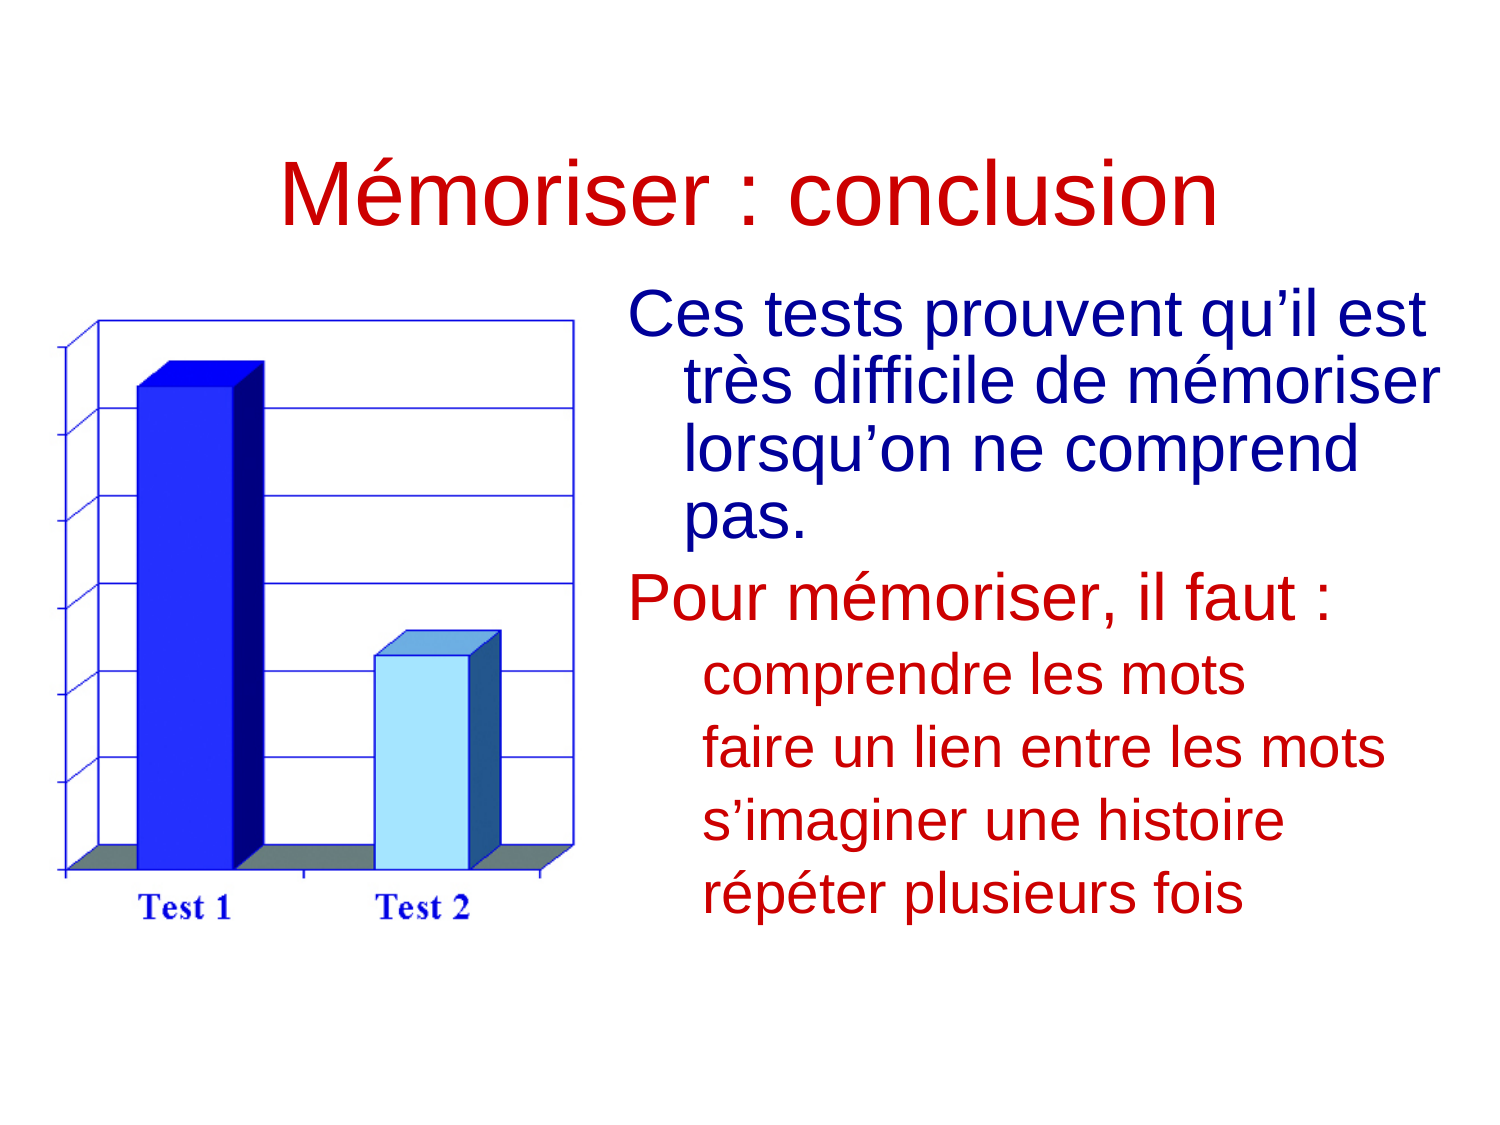

# Mémoriser : conclusion
Ces tests prouvent qu’il est très difficile de mémoriser lorsqu’on ne comprend pas.
Pour mémoriser, il faut :
comprendre les mots
faire un lien entre les mots
s’imaginer une histoire
répéter plusieurs fois